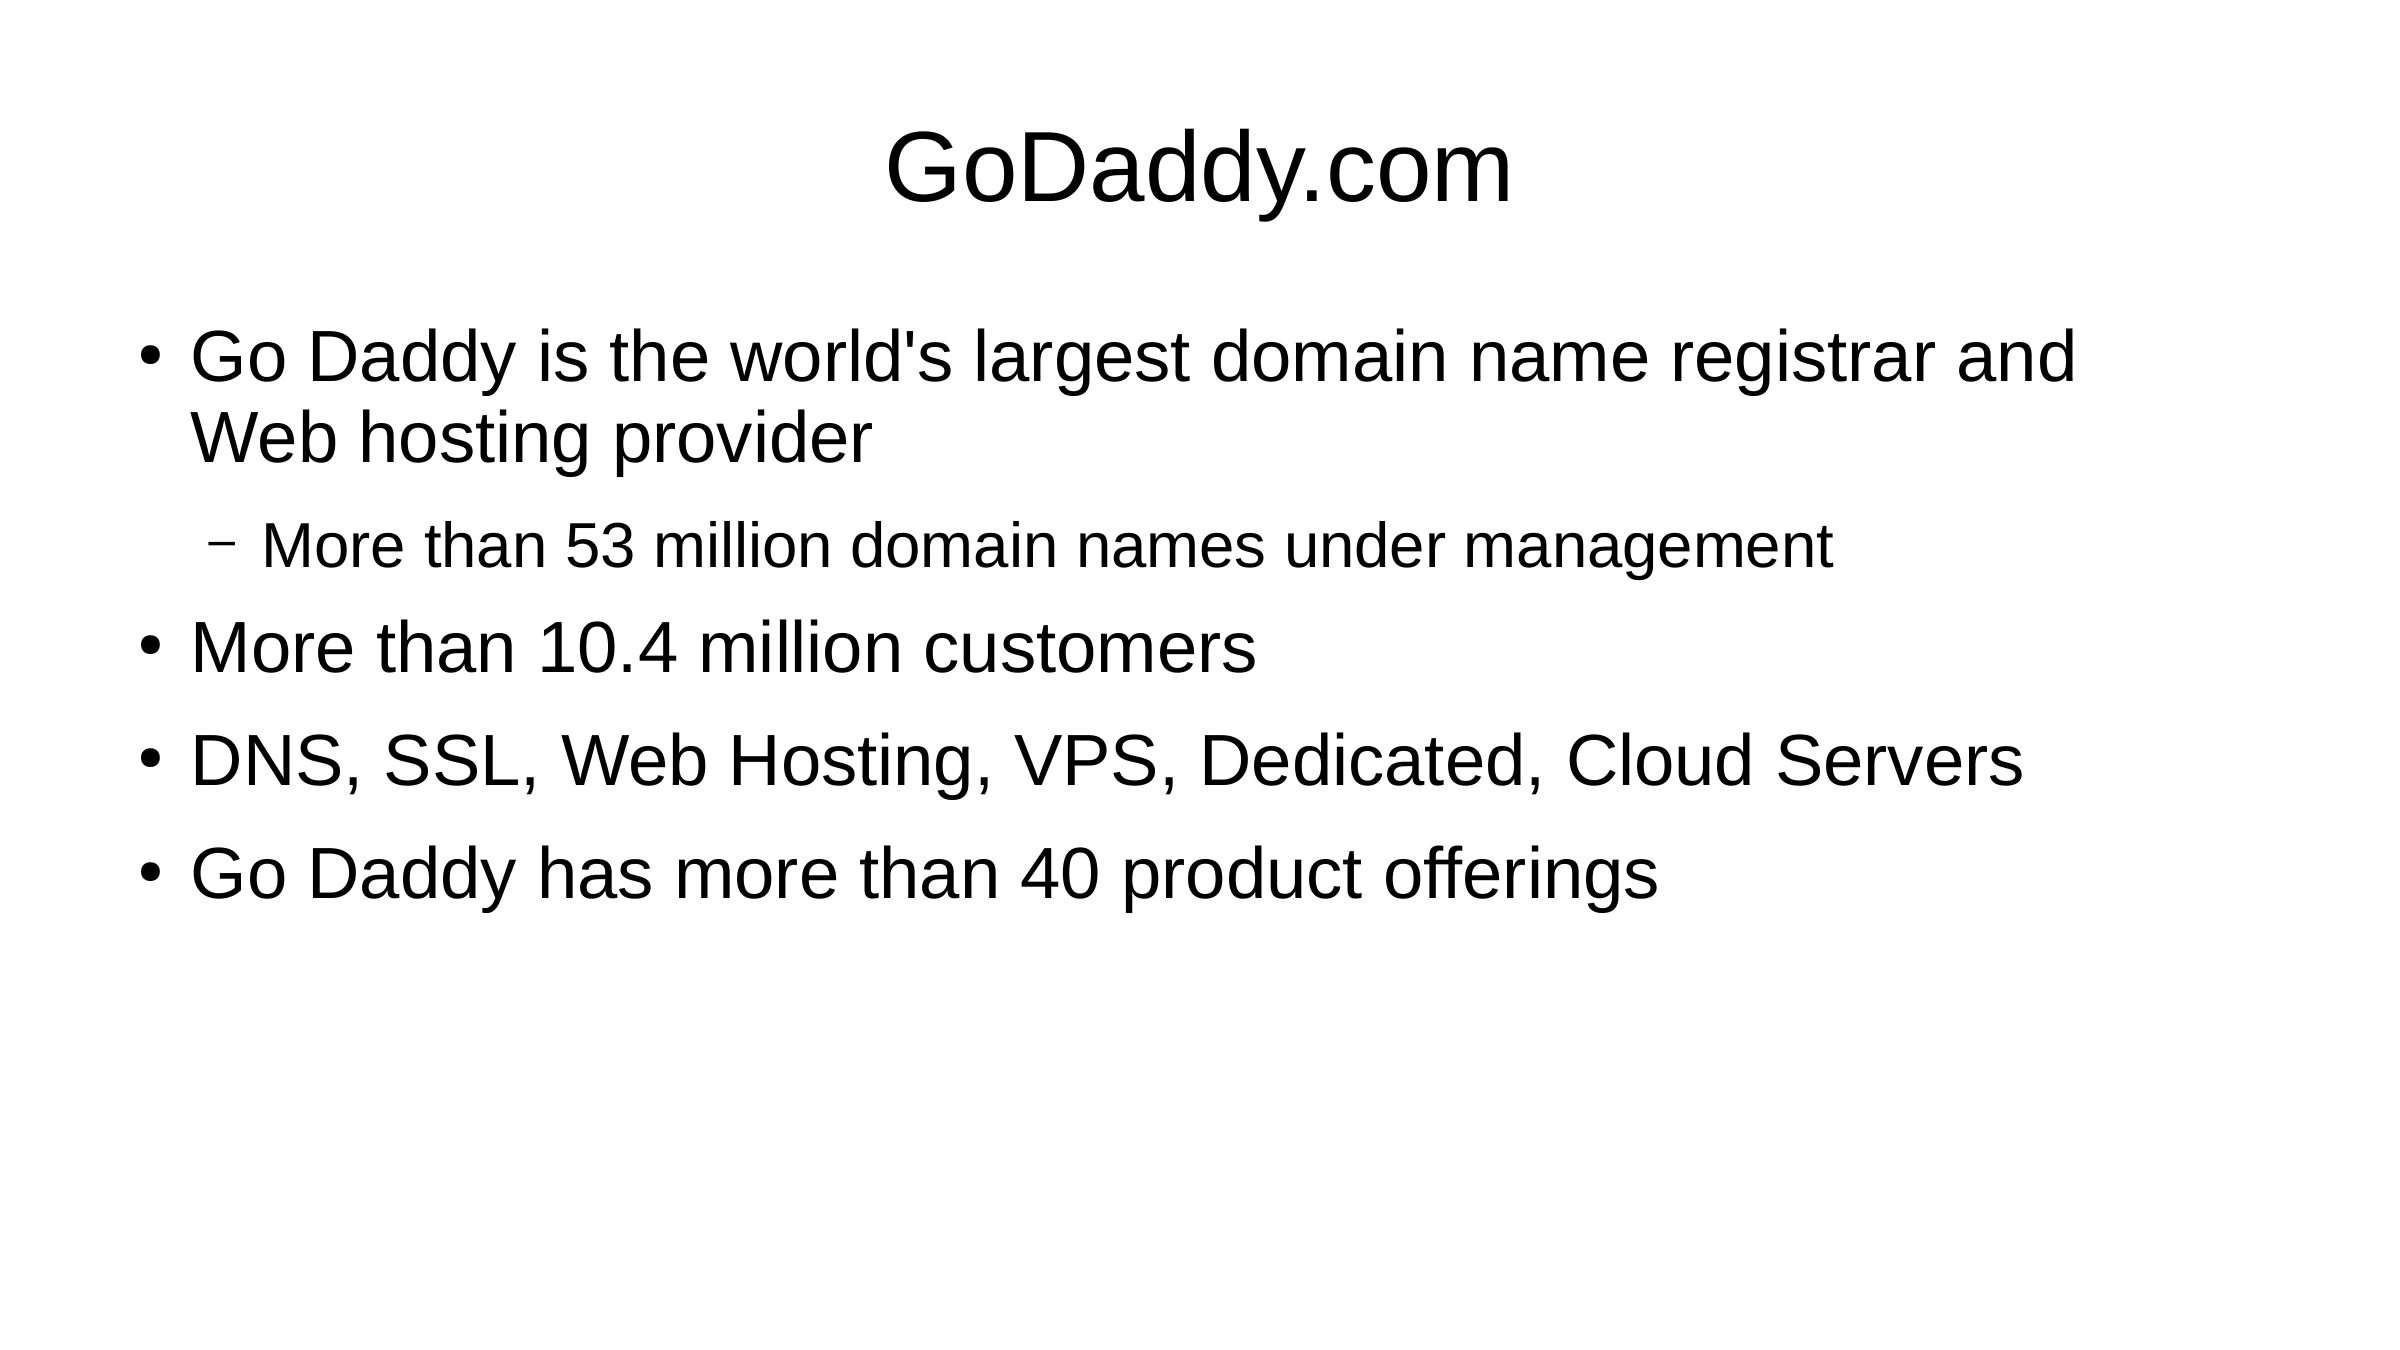

# GoDaddy.com
Go Daddy is the world's largest domain name registrar and Web hosting provider
More than 53 million domain names under management
More than 10.4 million customers
DNS, SSL, Web Hosting, VPS, Dedicated, Cloud Servers
Go Daddy has more than 40 product offerings